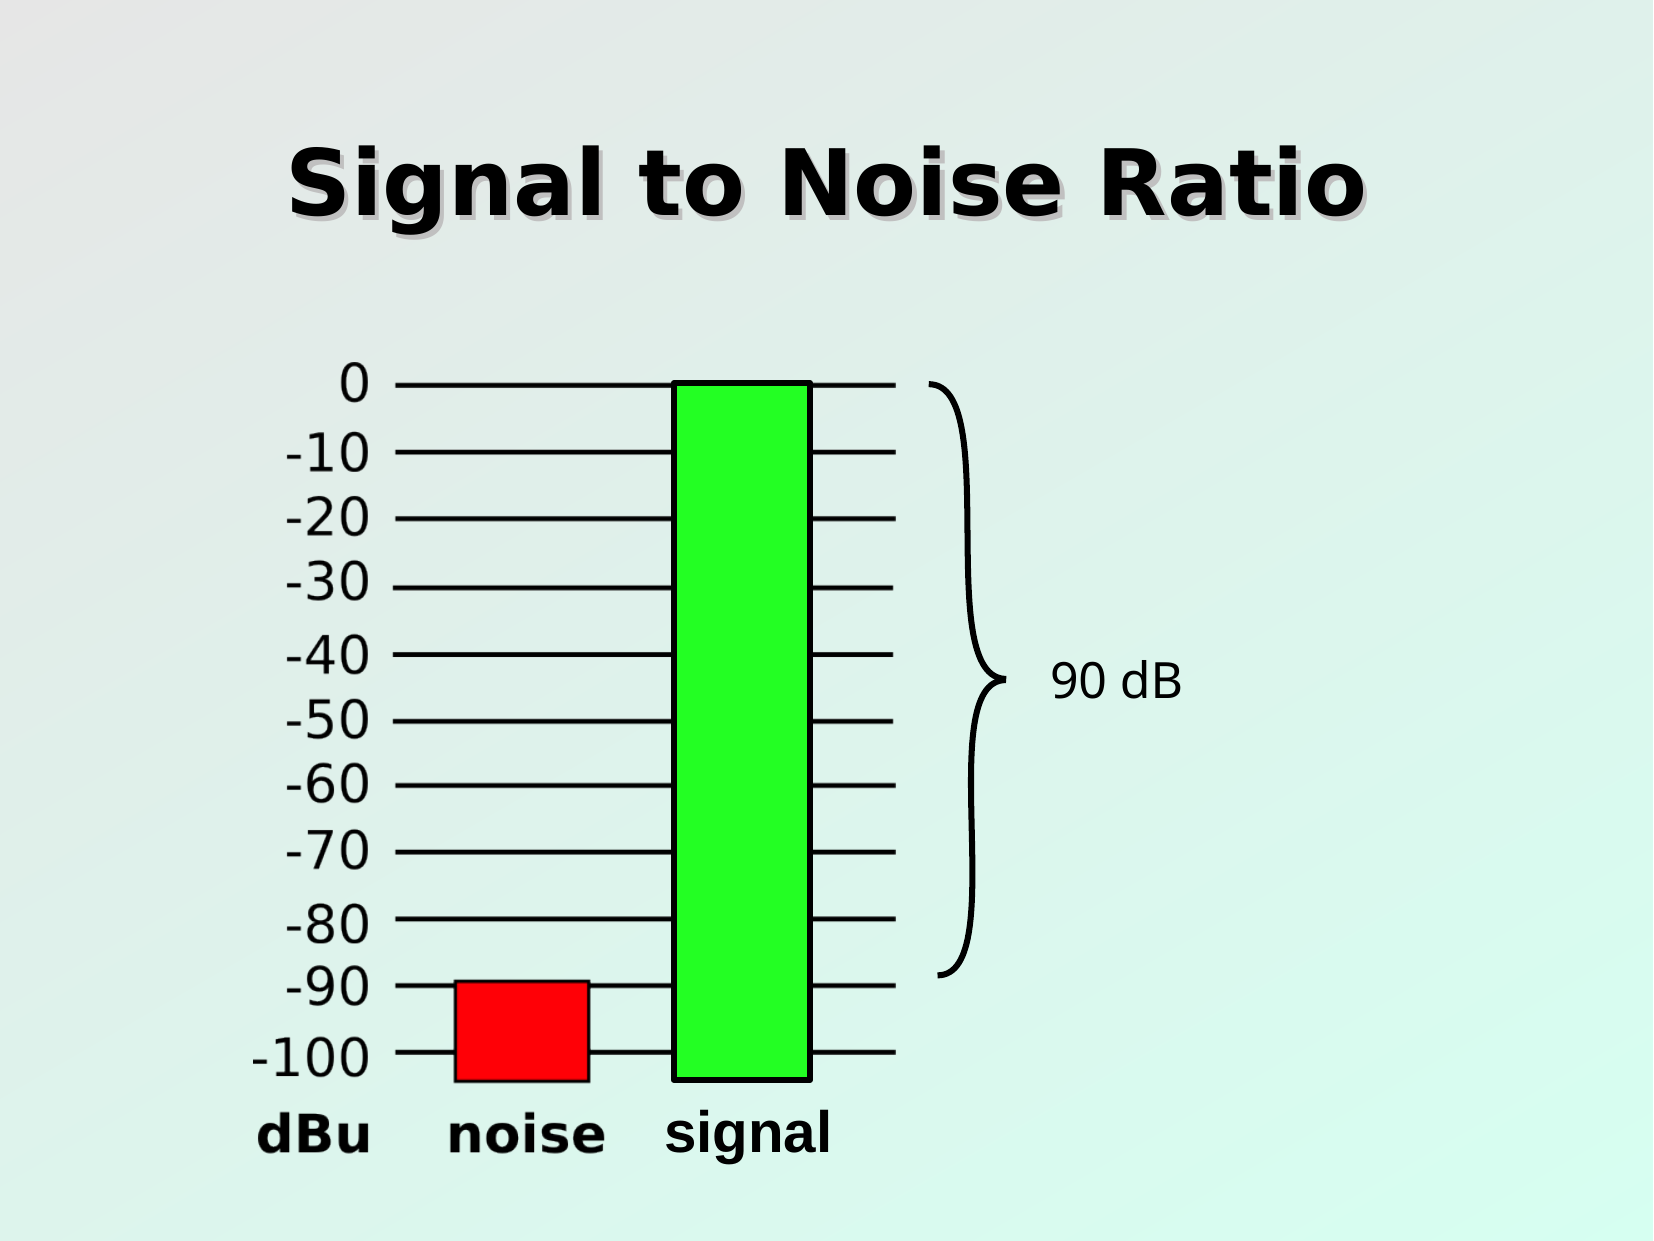

# Signal to Noise Ratio
90 dB
signal